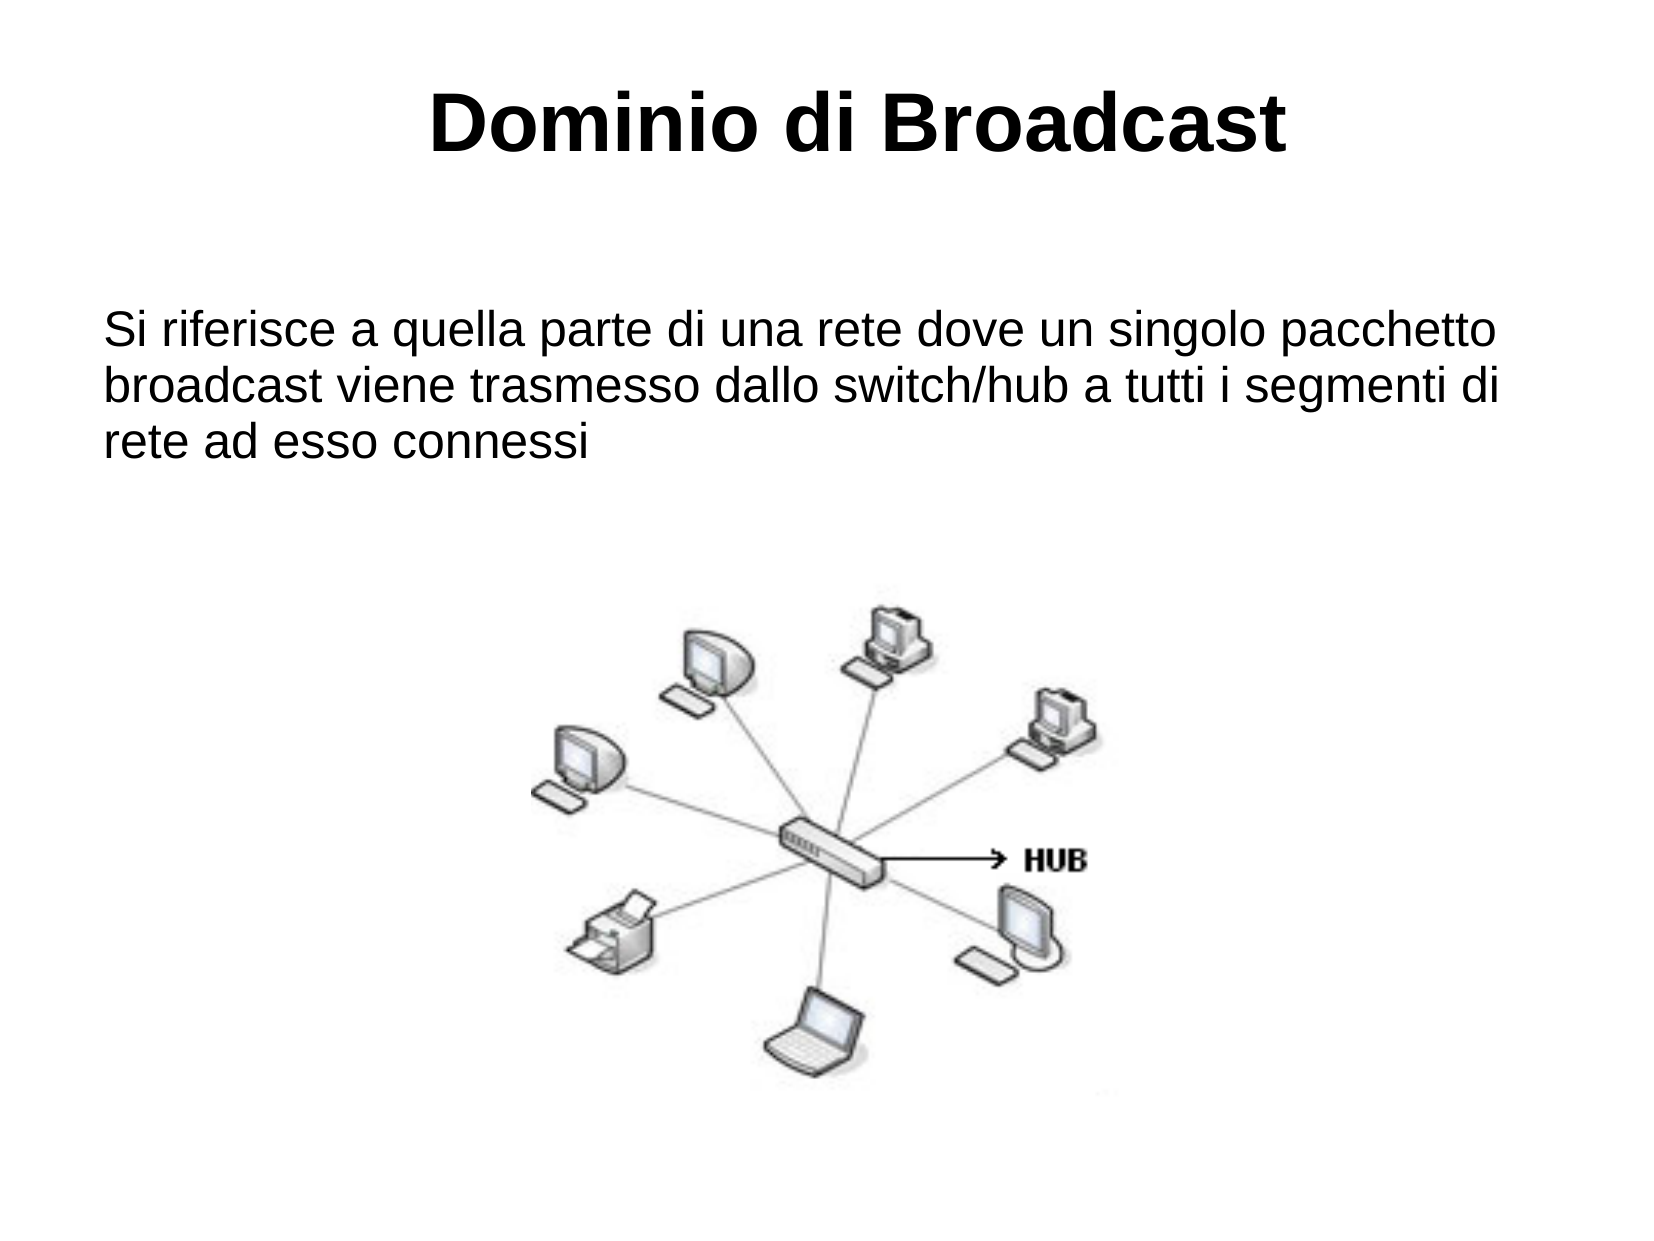

Dominio di Broadcast
Si riferisce a quella parte di una rete dove un singolo pacchetto
broadcast viene trasmesso dallo switch/hub a tutti i segmenti di
rete ad esso connessi